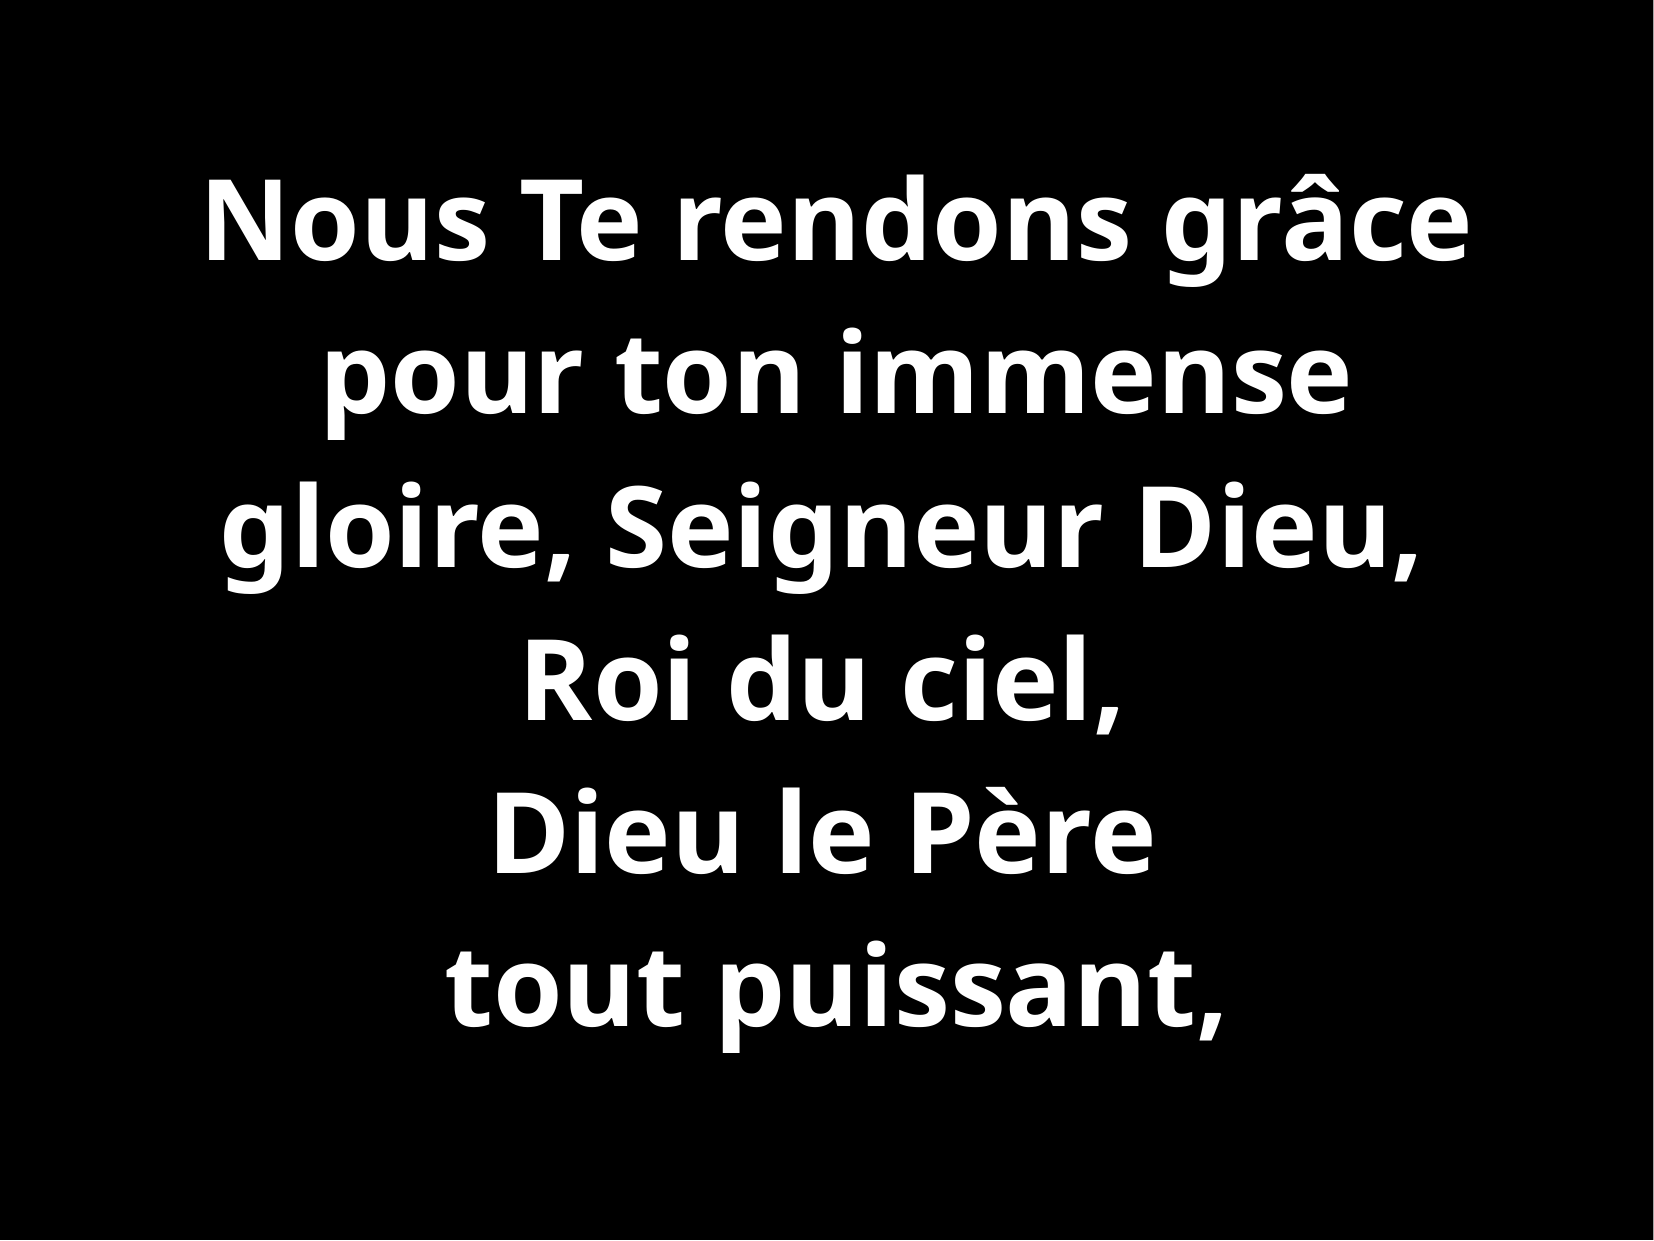

# Nous Te rendons grâce pour ton immense gloire, Seigneur Dieu,
Roi du ciel,
Dieu le Père
tout puissant,